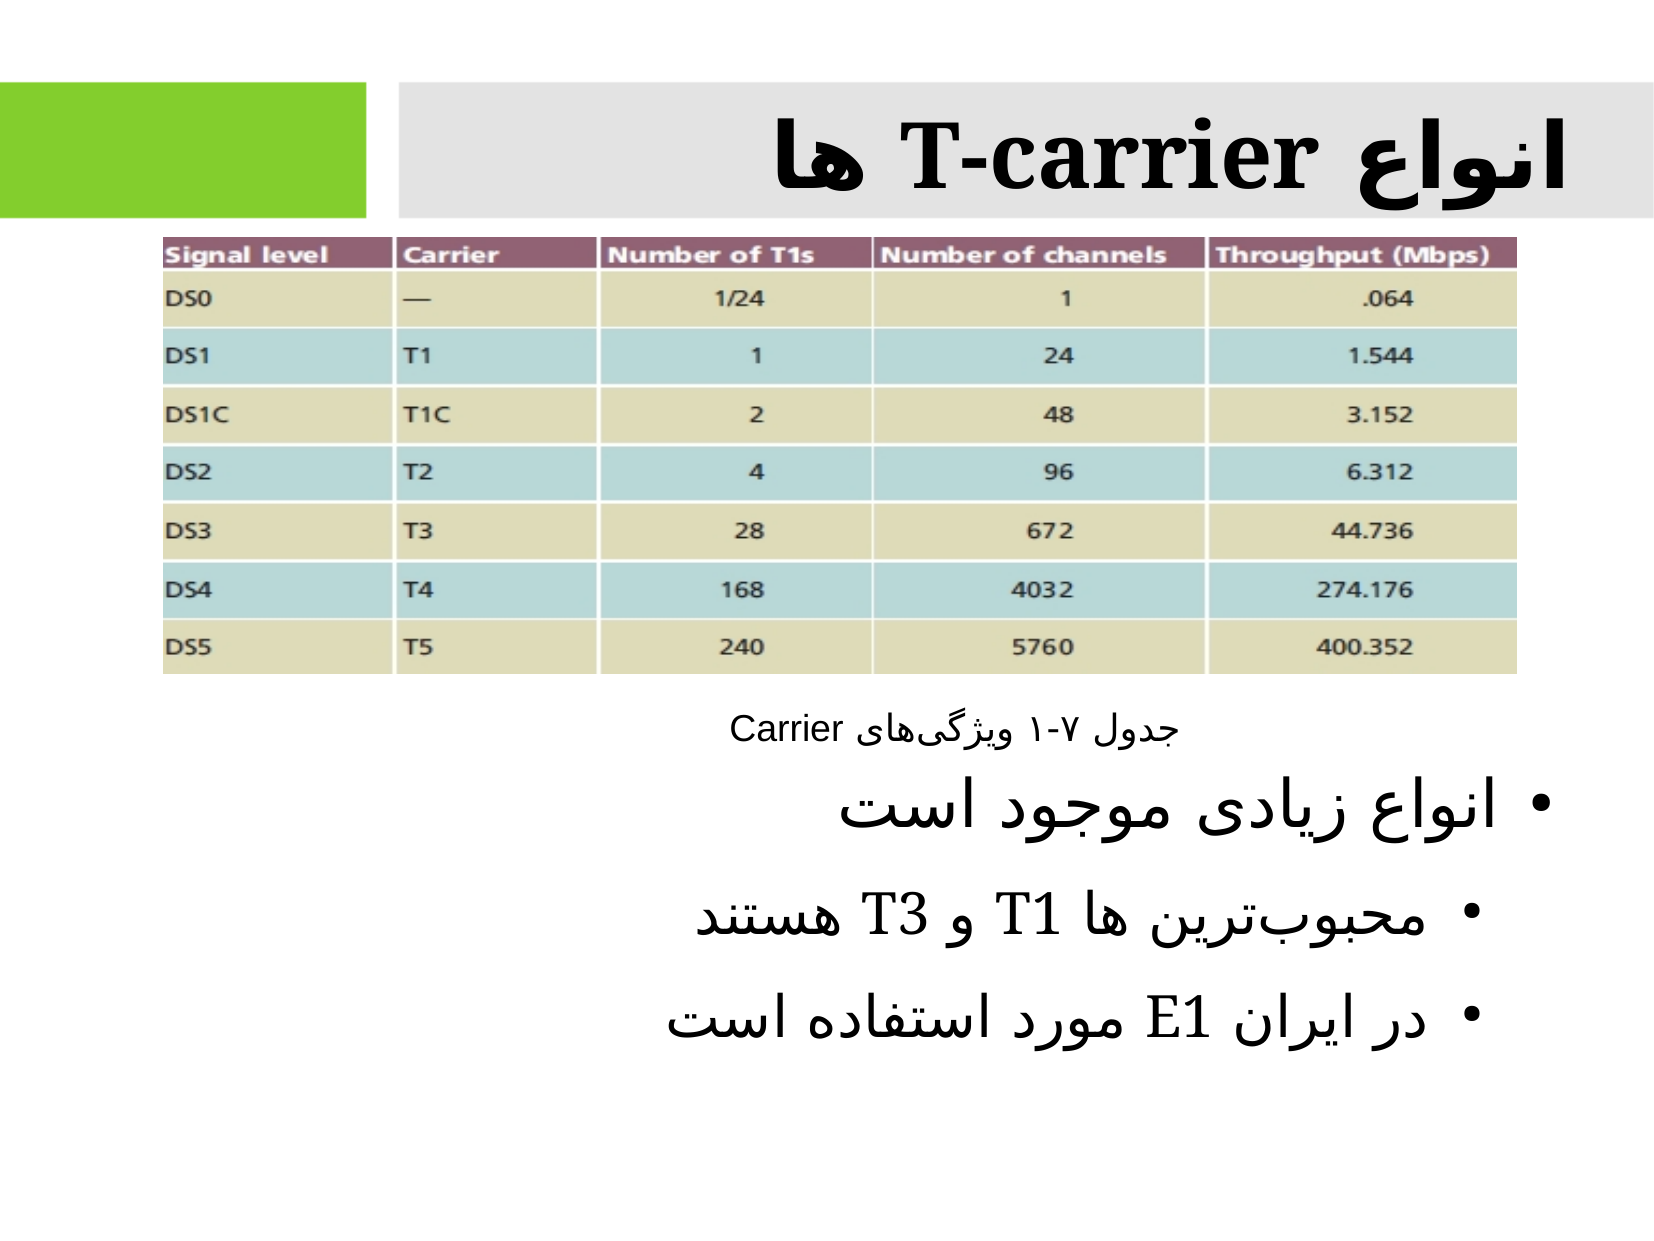

# انواع T-carrier ها
جدول ۷-۱ ویژگی‌های Carrier
انواع زیادی موجود است
محبوب‌ترین ها T1 و T3 هستند
در ایران E1 مورد استفاده است